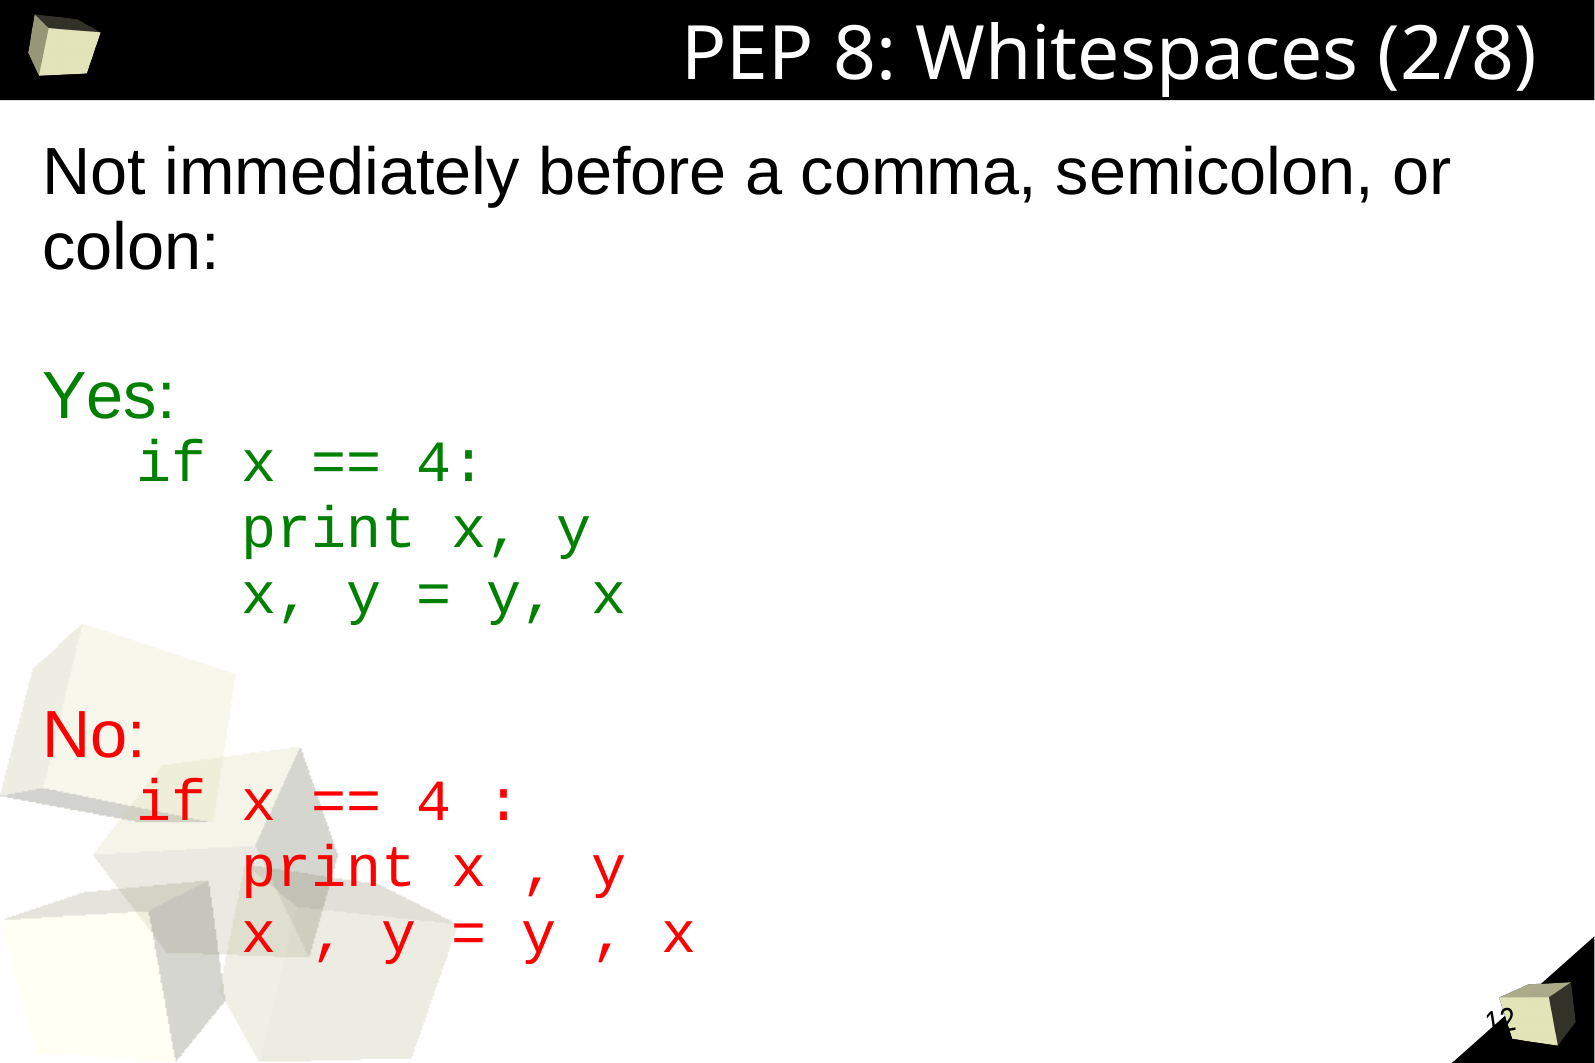

# PEP 8: Whitespaces (2/8)
Not immediately before a comma, semicolon, or colon:
Yes:
if x == 4:
 print x, y
 x, y = y, x
No:
if x == 4 :
 print x , y
 x , y = y , x